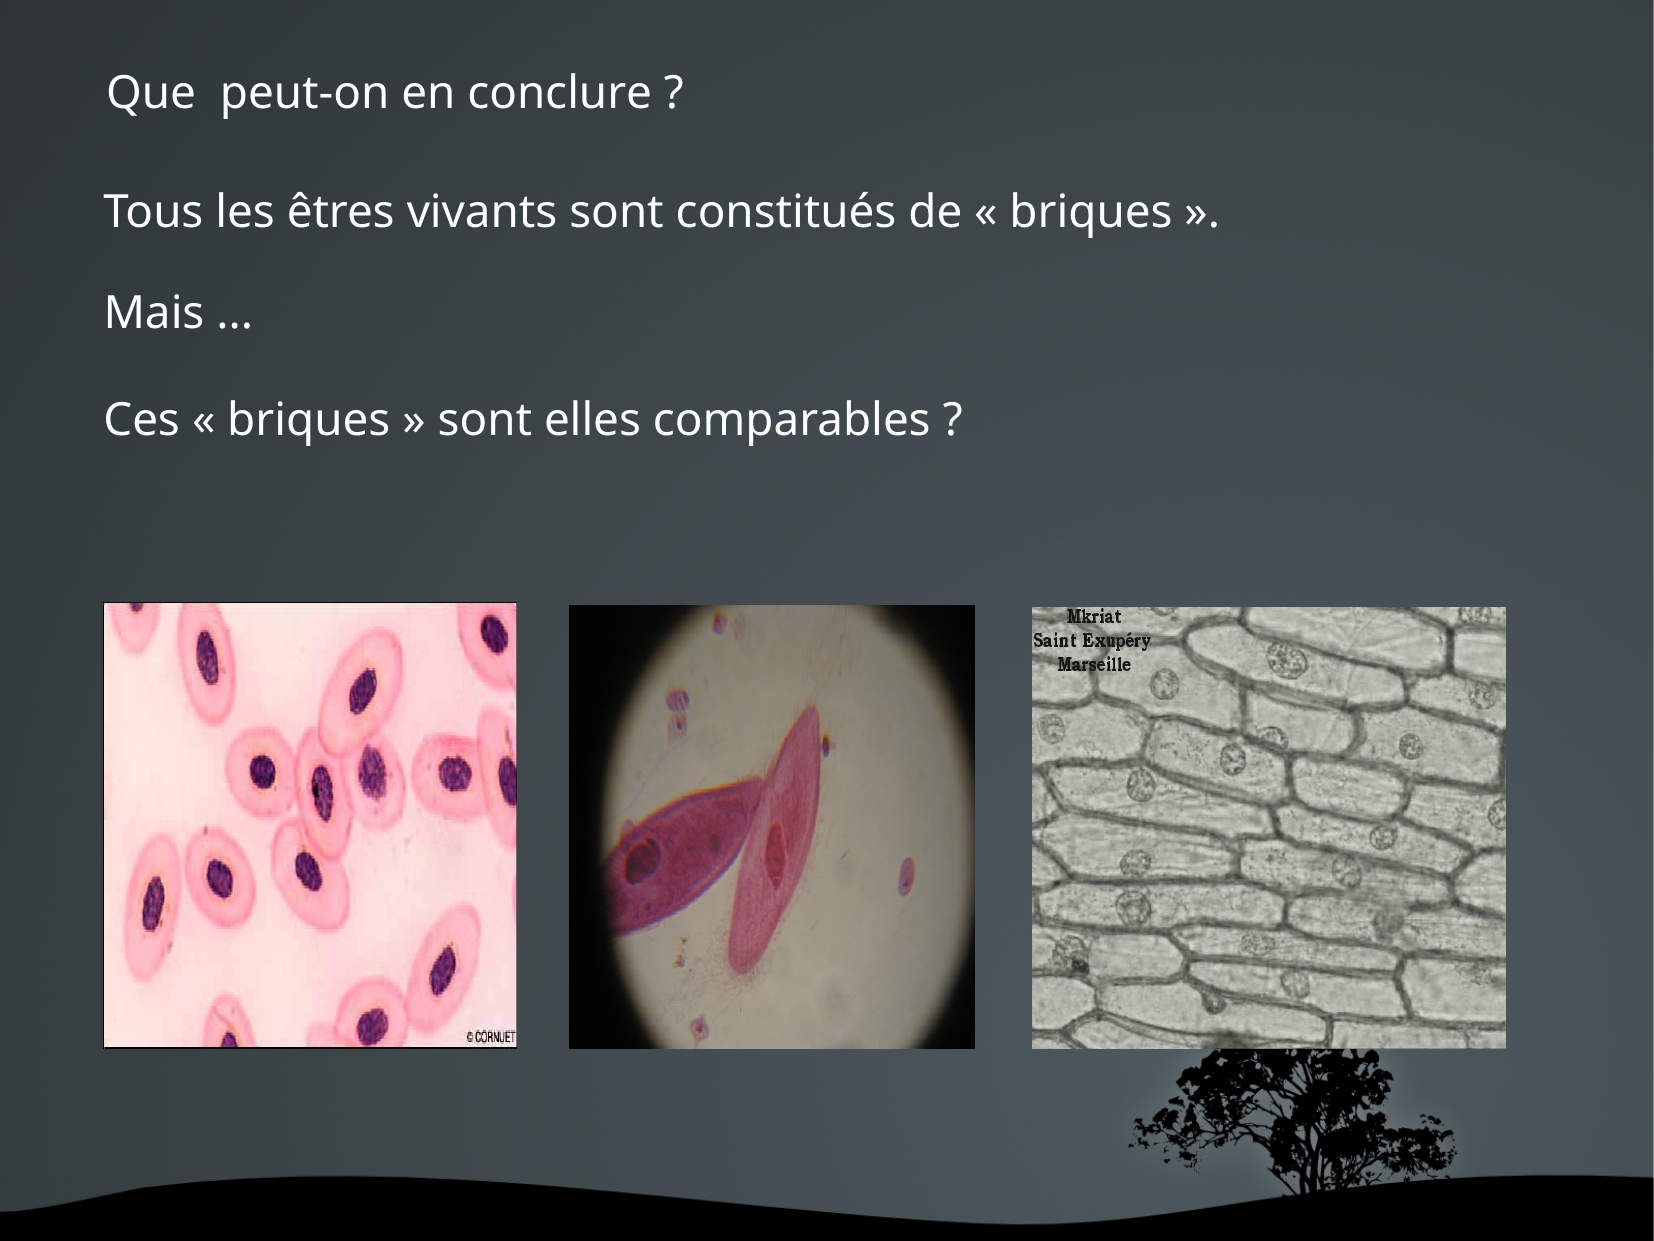

# Que peut-on en conclure ?
Tous les êtres vivants sont constitués de « briques ».
Mais ...
Ces « briques » sont elles comparables ?